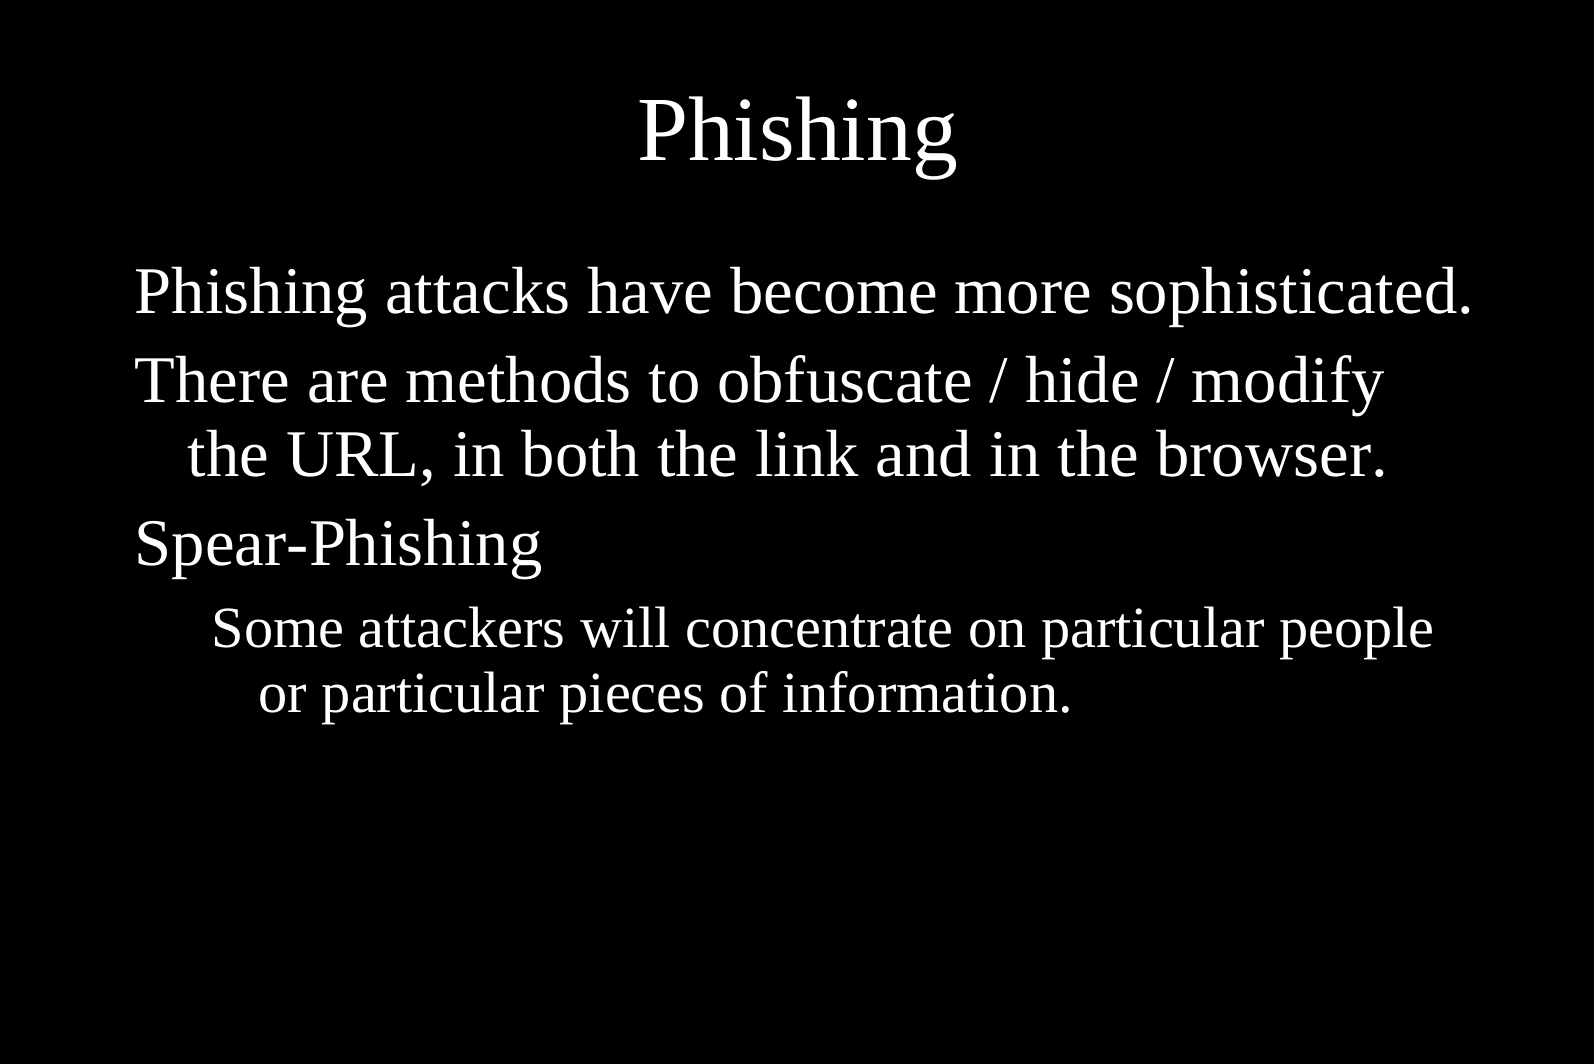

# Phishing
Phishing attacks have become more sophisticated.
There are methods to obfuscate / hide / modify the URL, in both the link and in the browser.
Spear-Phishing
Some attackers will concentrate on particular people or particular pieces of information.